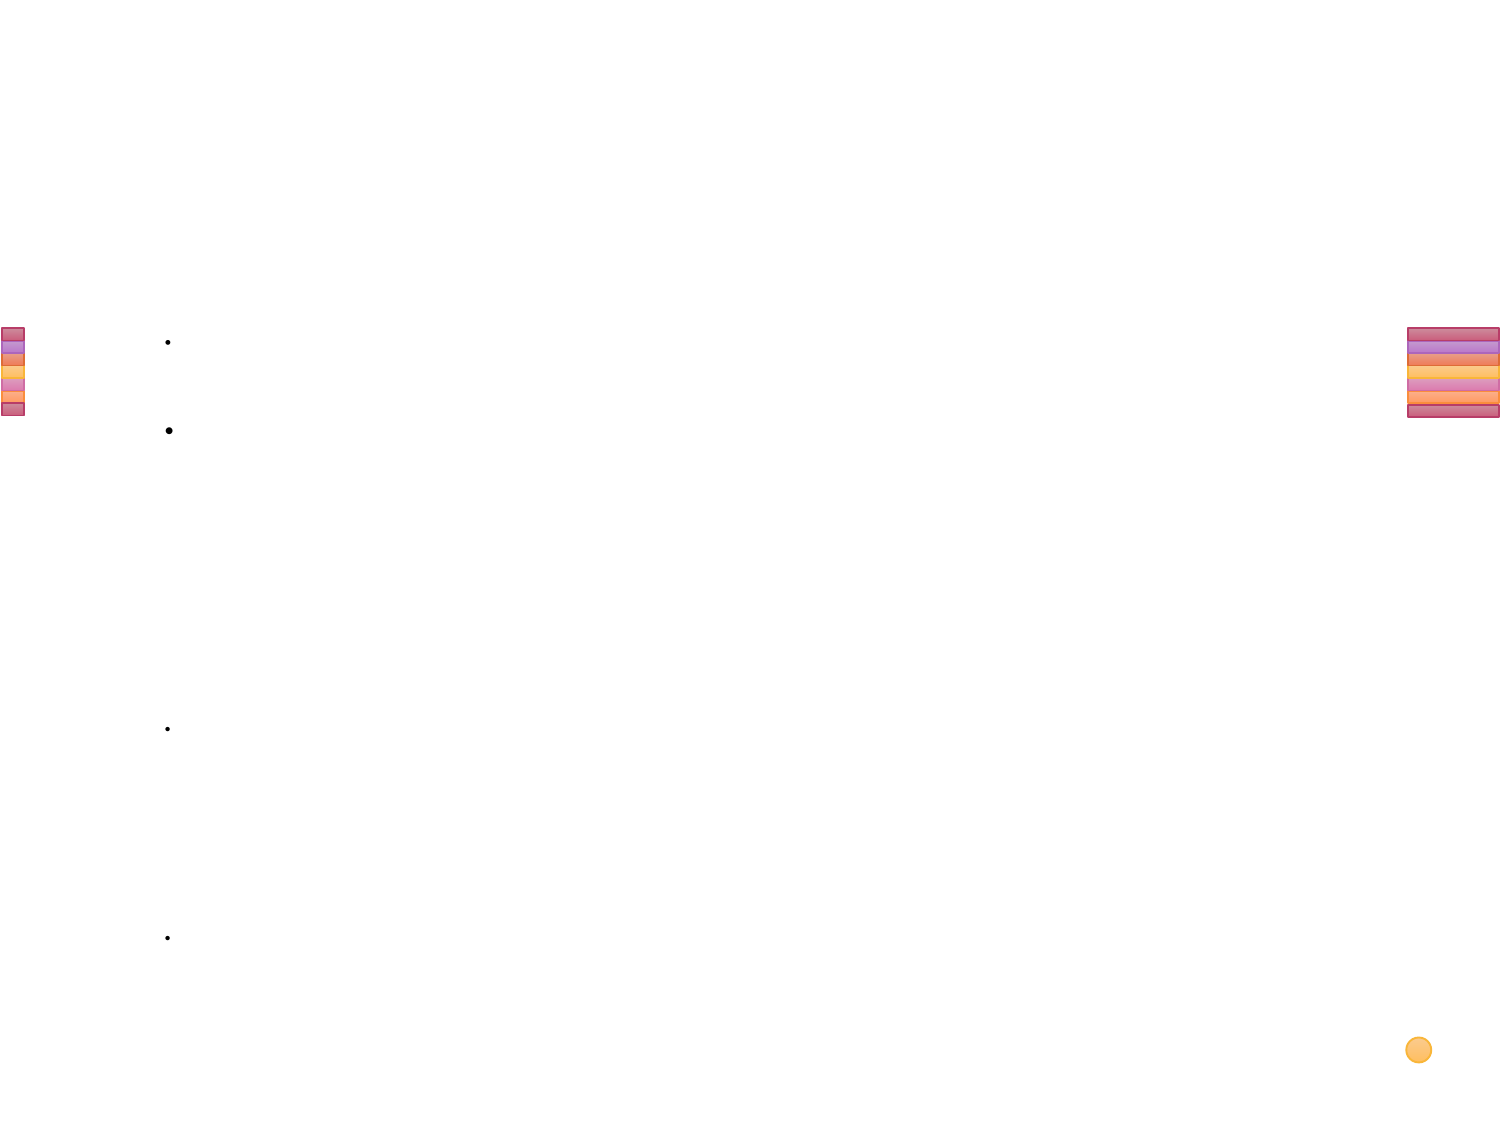

II.- CONCEPTO DE FLEXIBILIDAD INTERNA(II)
# NOTAS ESENCIALES: OBJETO Y FIN
2) El fin: que consiste en la adaptación de la empresa a las circunstancias del mercado y la evitación de la pérdida de empleos
 - El fin inmediato: adaptación a nuevas condiciones de mercado, o, en palabras del legislador, fortalecer los mecanismos de adaptación de las condiciones de trabajo a las circunstancias concretas que atraviese la empresa.
 - El fin mediato: conservar el volumen de empleo como alternativa a la flexibilidad de salida o externa.